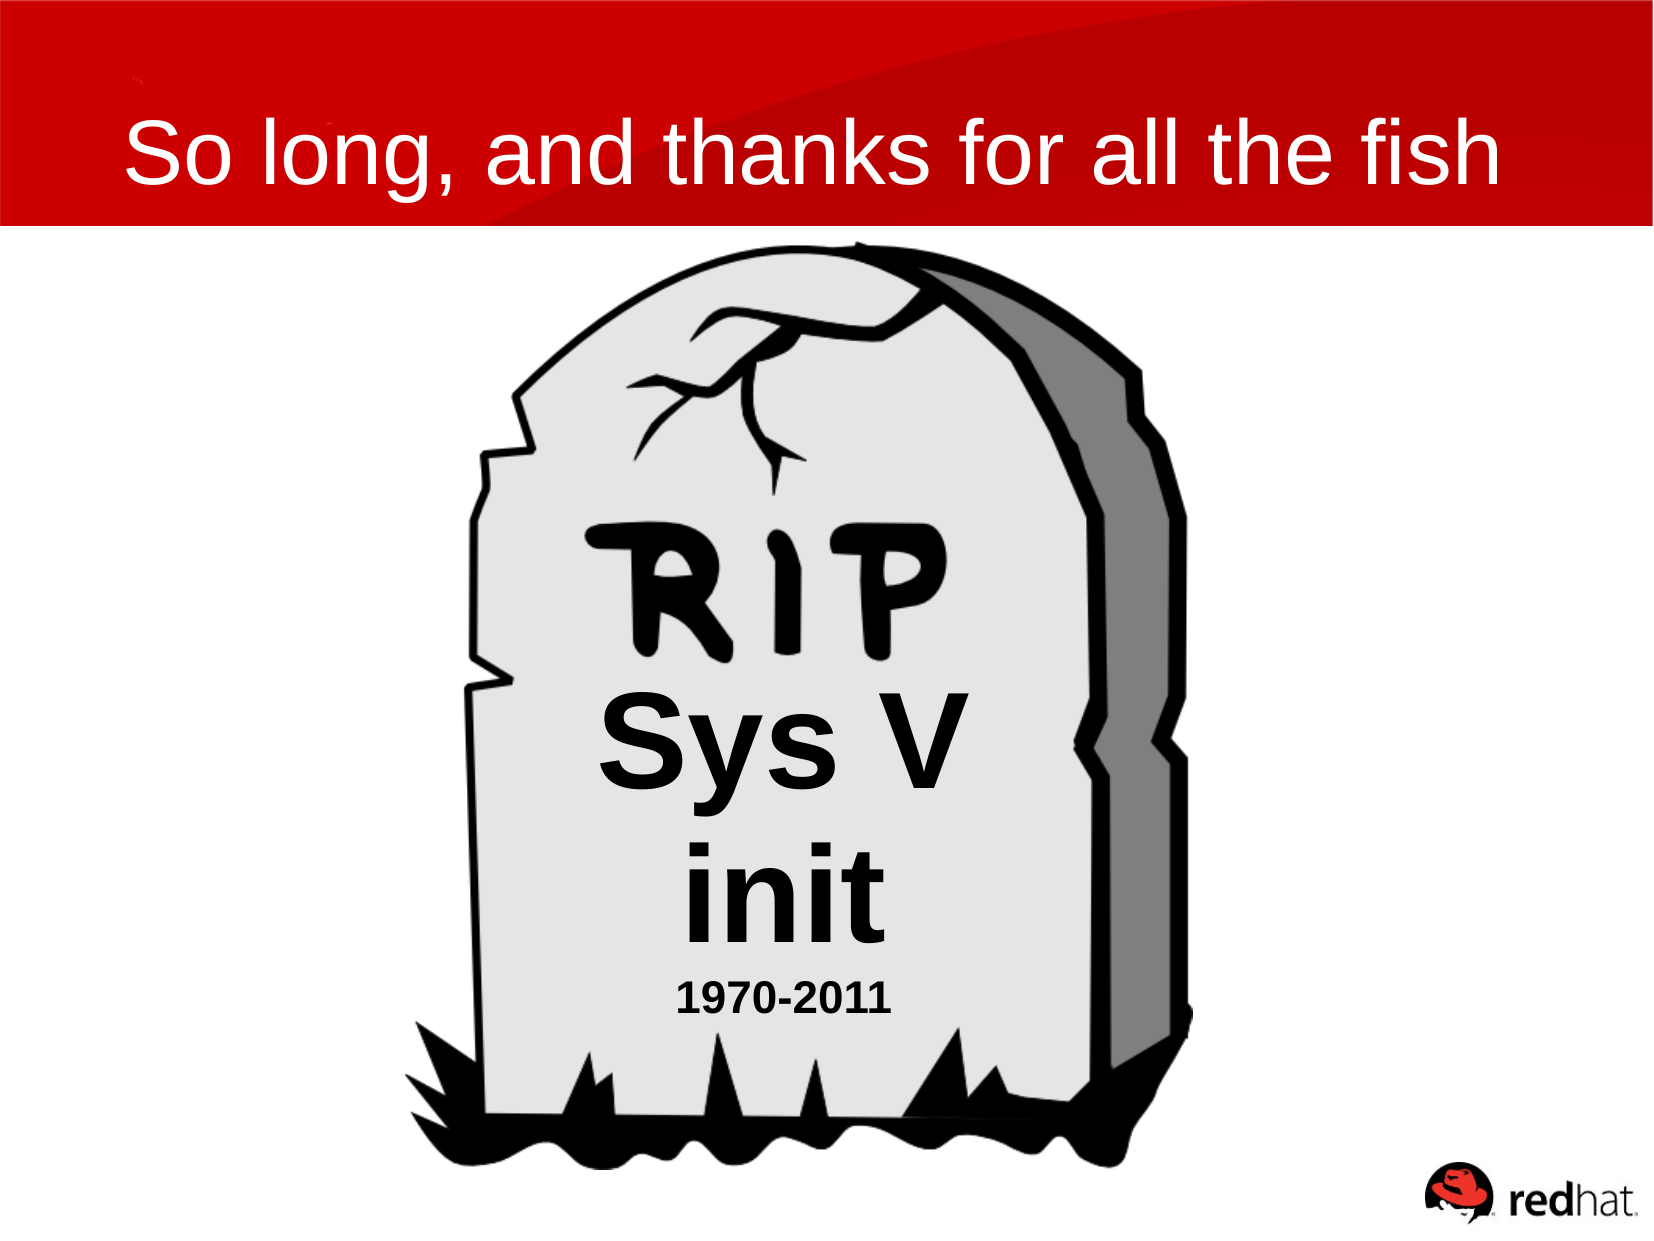

# So long, and thanks for all the fish
Sys V init
1970-2011